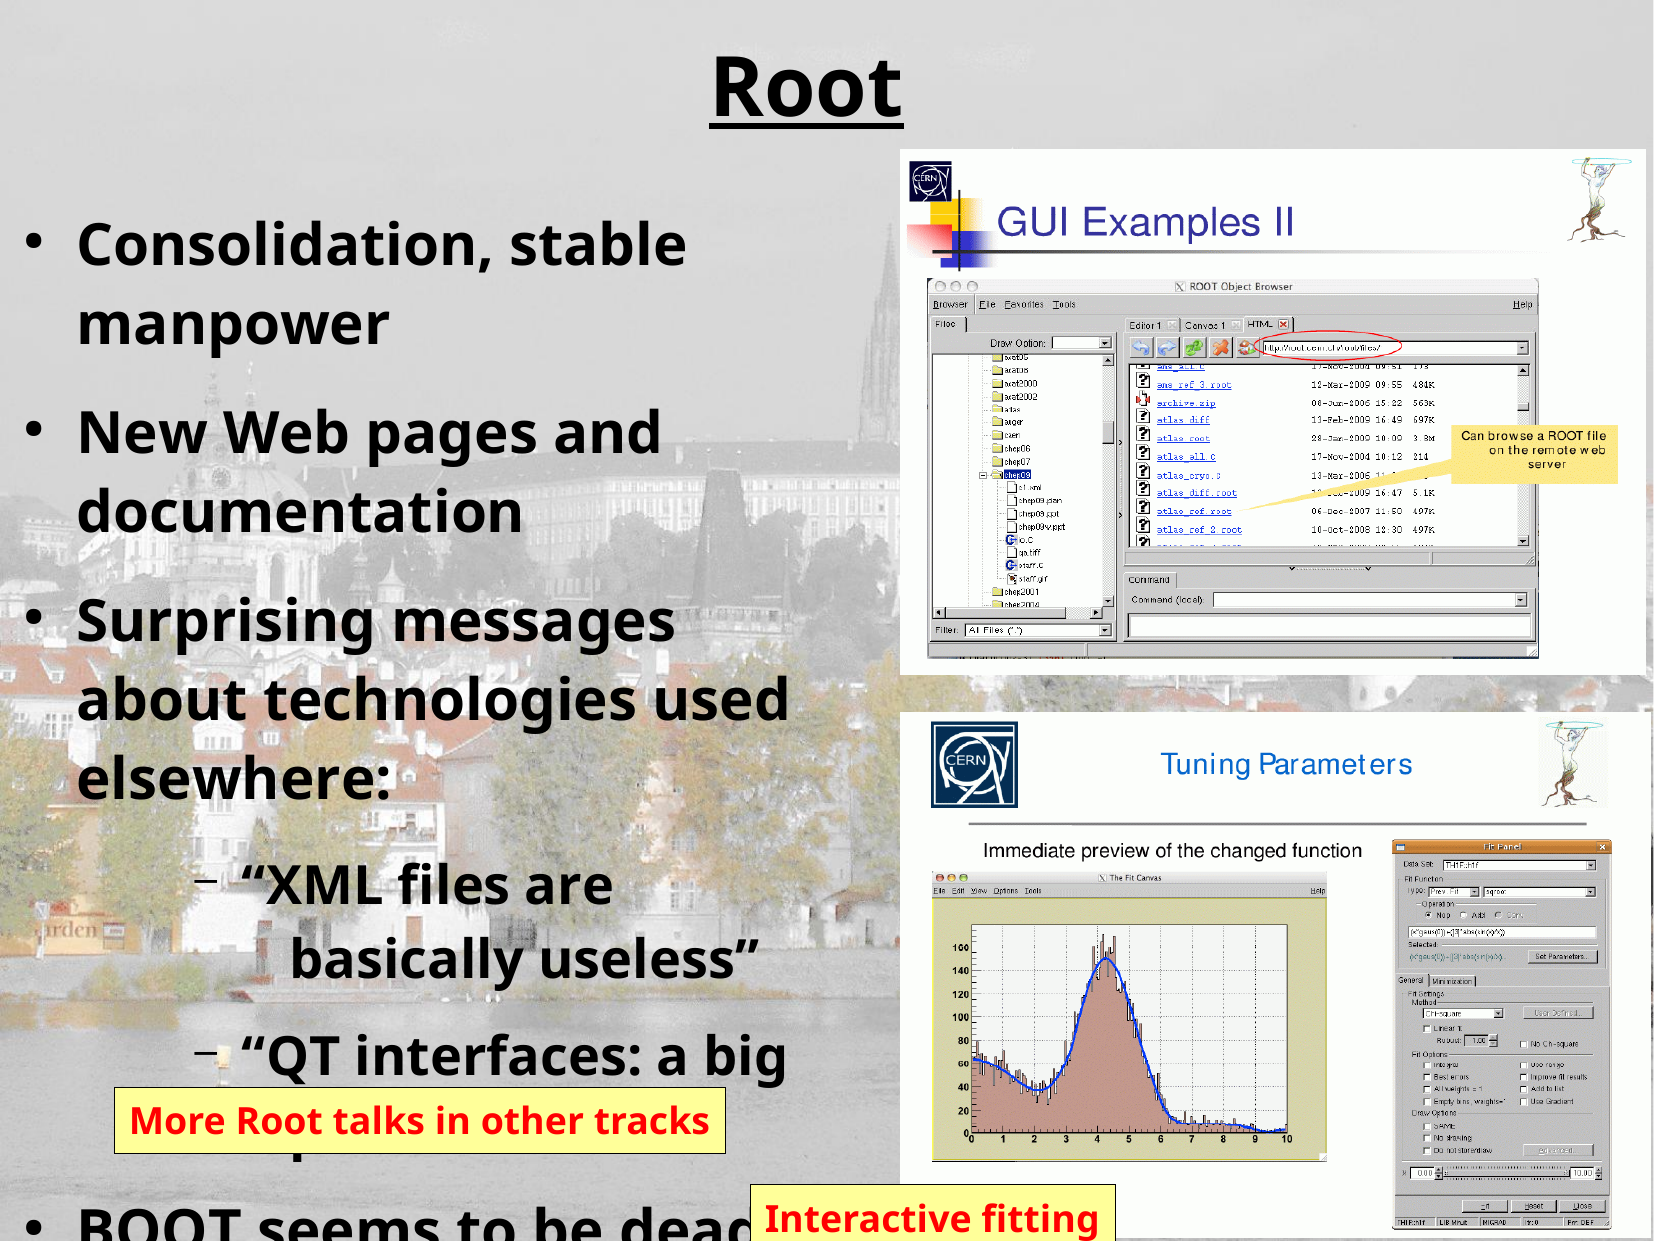

# Root
Consolidation, stable manpower
New Web pages and documentation
Surprising messages about technologies used elsewhere:
“XML files are basically useless”
“QT interfaces: a big pain”
BOOT seems to be dead
More Root talks in other tracks
Interactive fitting